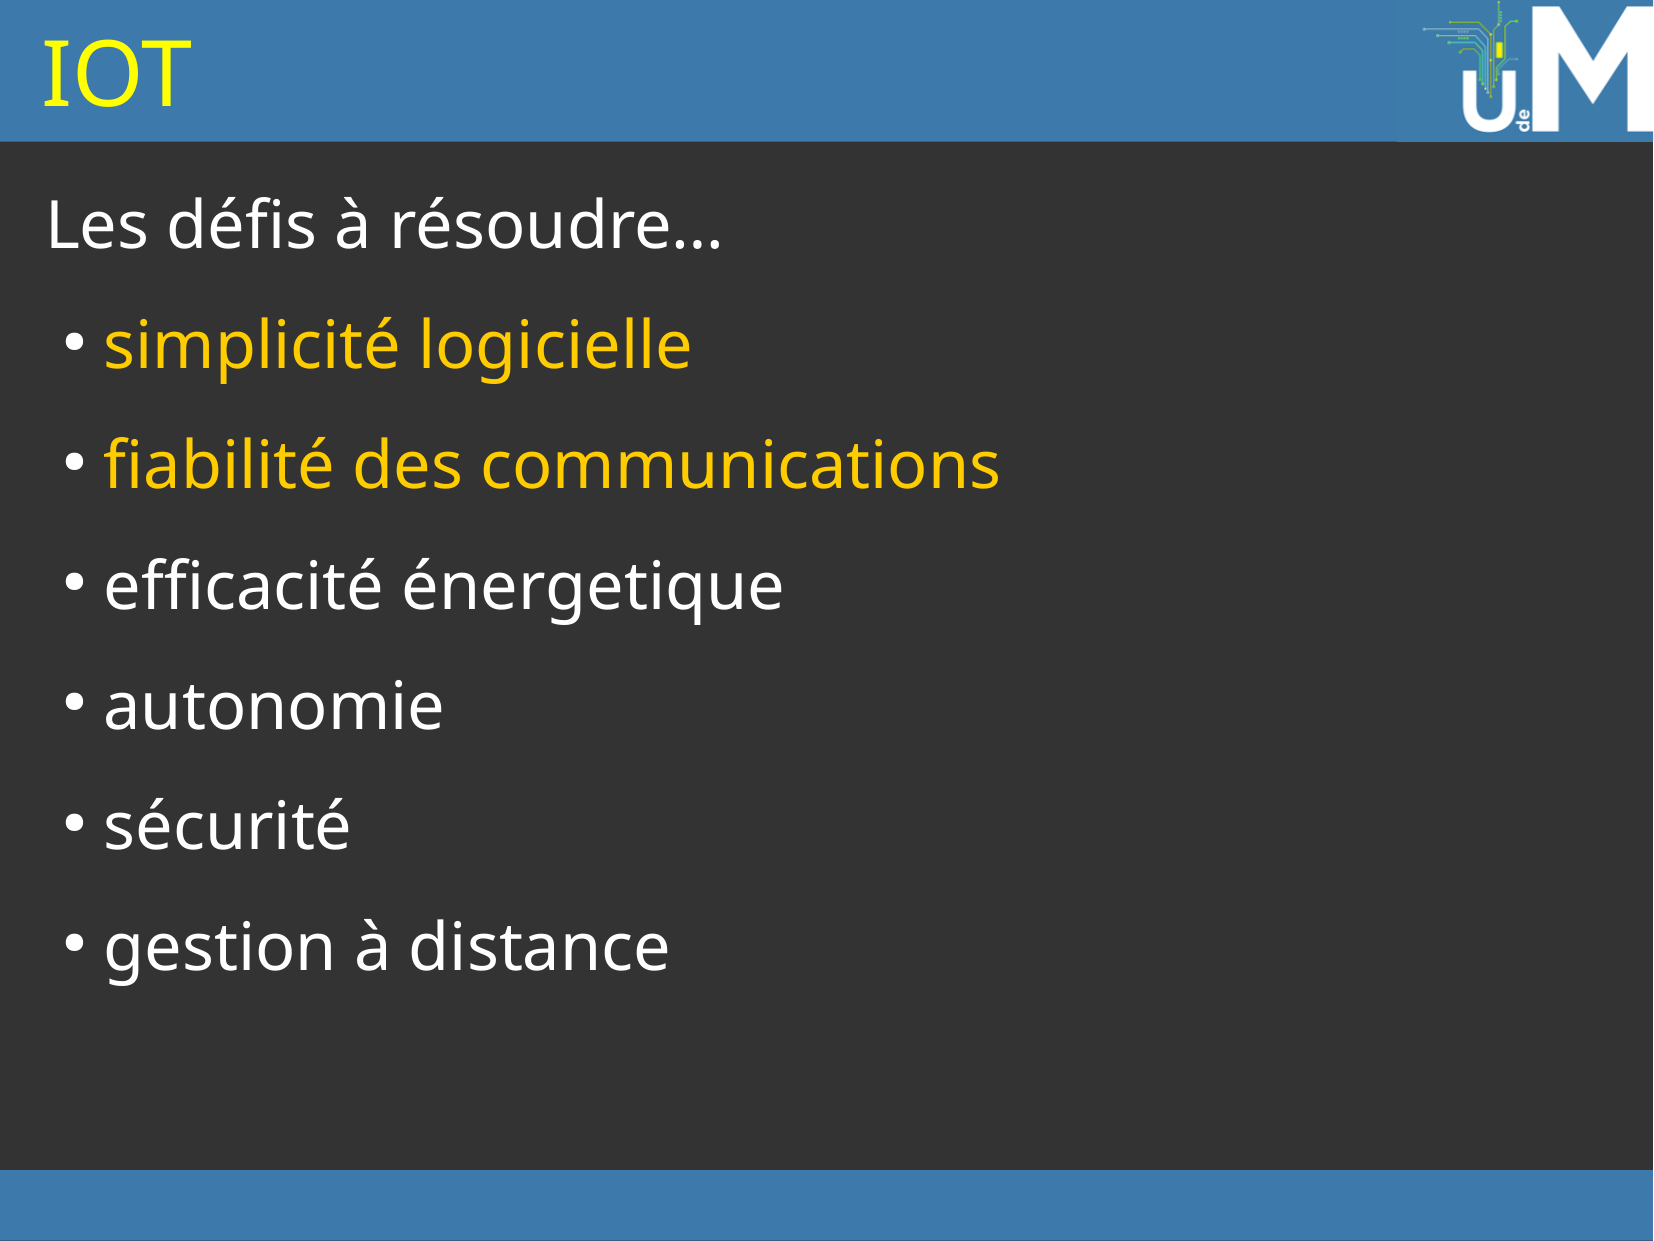

# IOT
Les défis à résoudre…
 simplicité logicielle
 fiabilité des communications
 efficacité énergetique
 autonomie
 sécurité
 gestion à distance